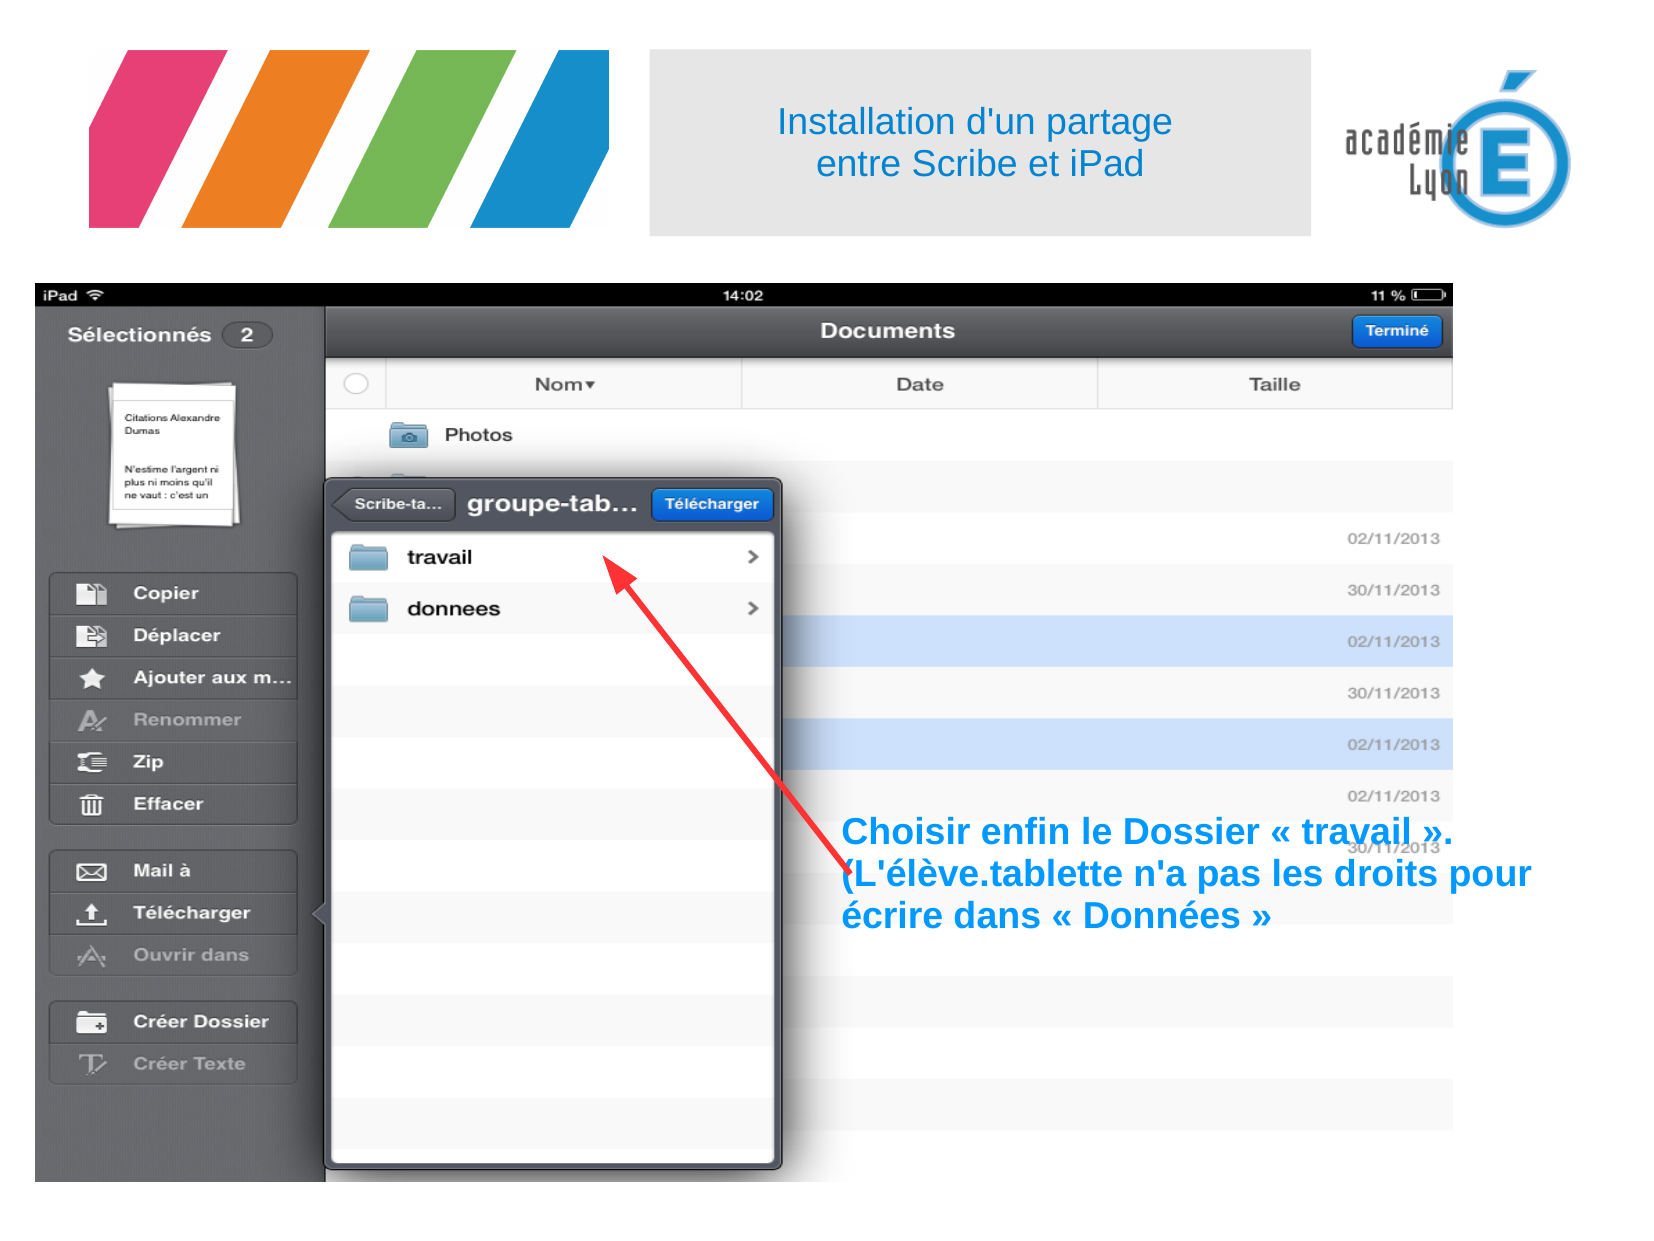

# Installation d'un partage entre Scribe et iPad
Choisir enfin le Dossier « travail ».
(L'élève.tablette n'a pas les droits pour écrire dans « Données »